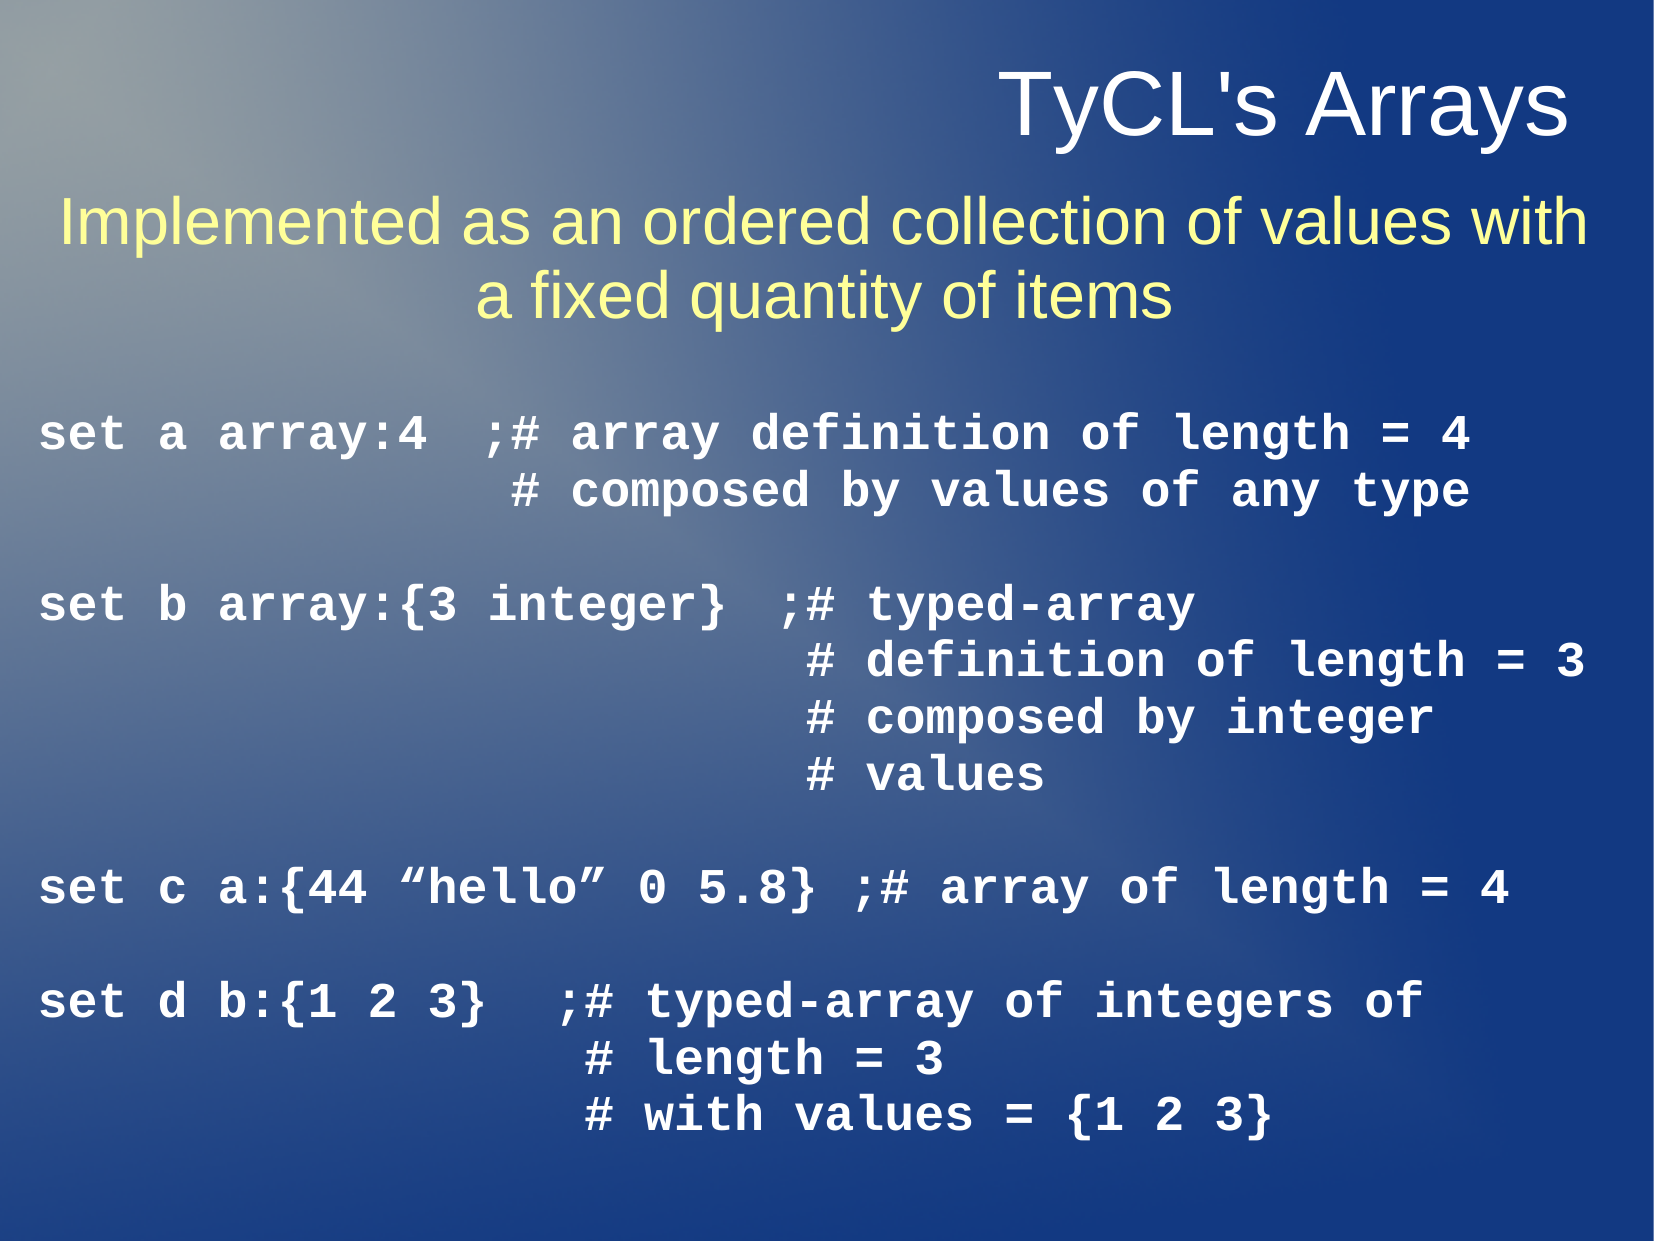

TyCL's Arrays
# Implemented as an ordered collection of values with a fixed quantity of items
set a array:4	;# array definition of length = 4
						 # composed by values of any type
set b array:{3 integer}	;# typed-array
										 # definition of length = 3
										 # composed by integer
										 # values
set c a:{44 “hello” 0 5.8}	;# array of length = 4
set d b:{1 2 3}	;# typed-array of integers of
							 # length = 3
							 # with values = {1 2 3}